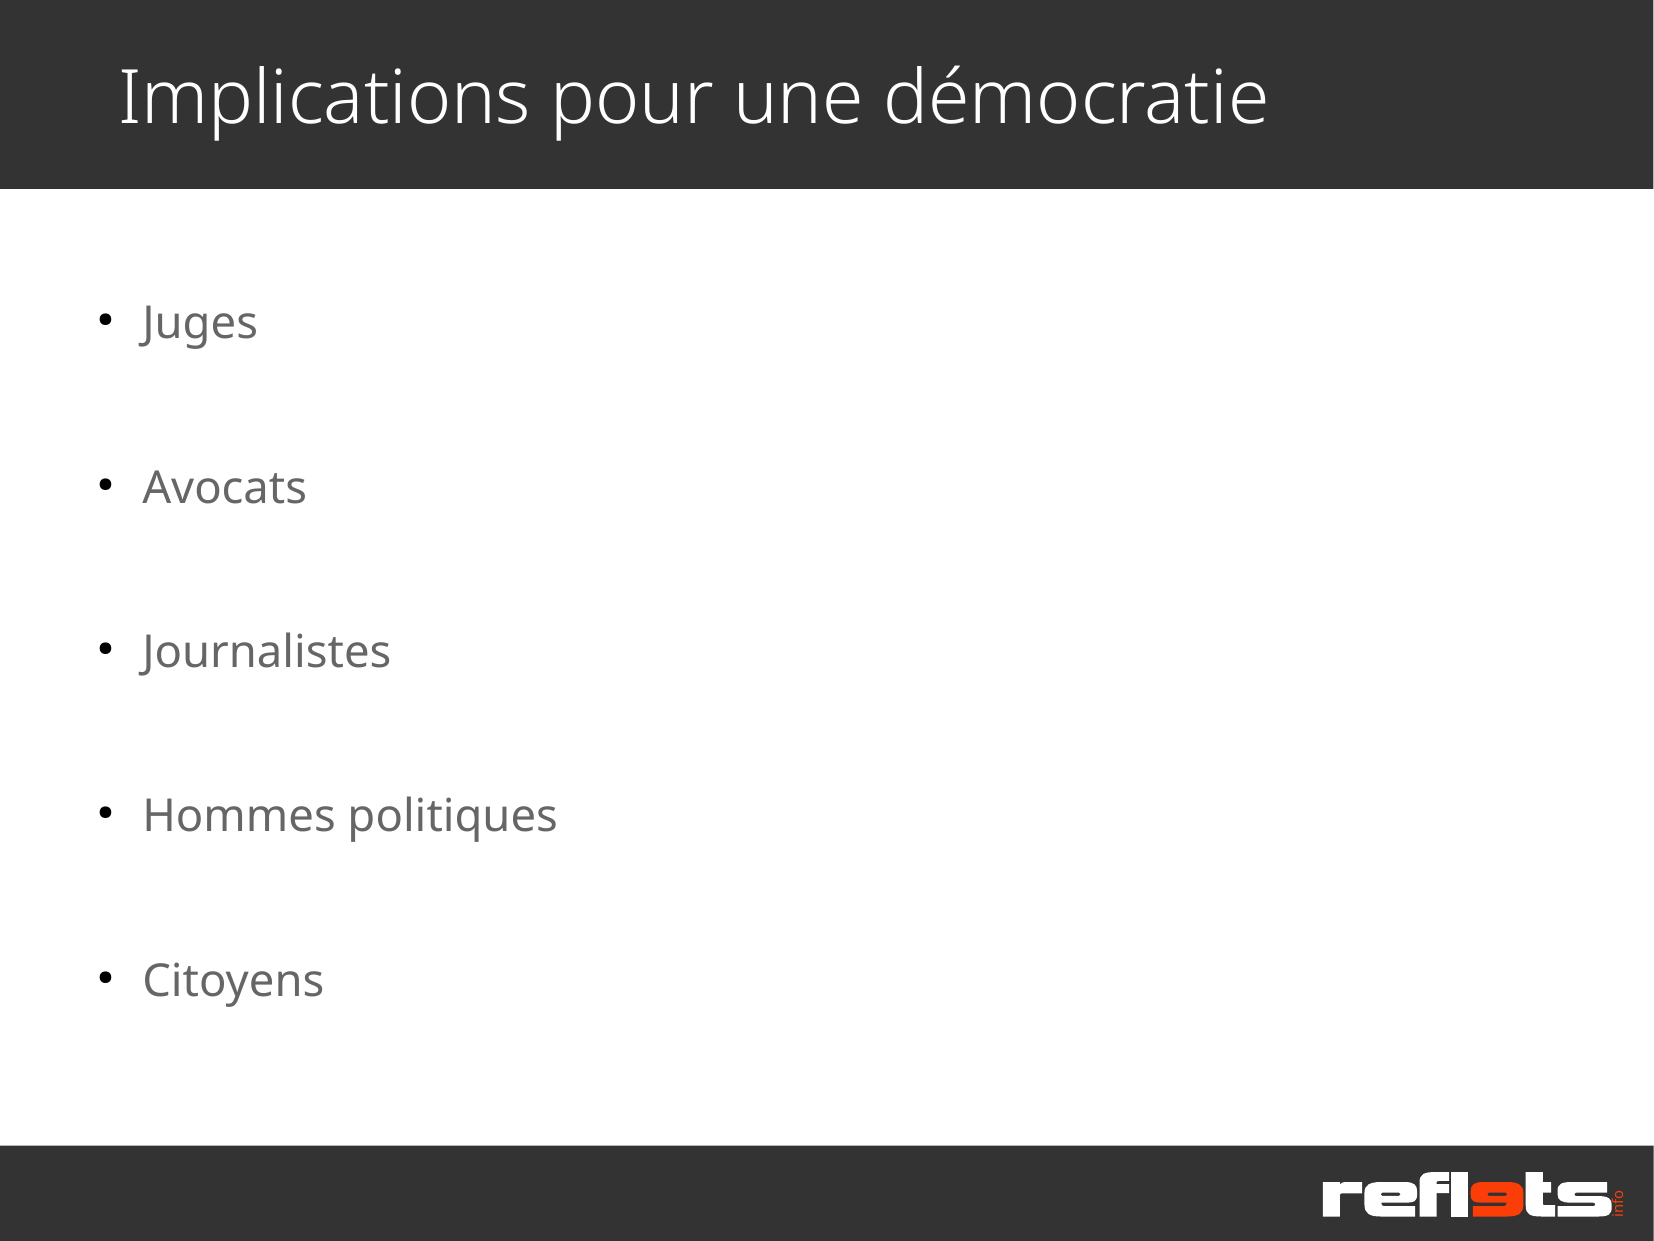

# Implications pour une démocratie
Juges
Avocats
Journalistes
Hommes politiques
Citoyens